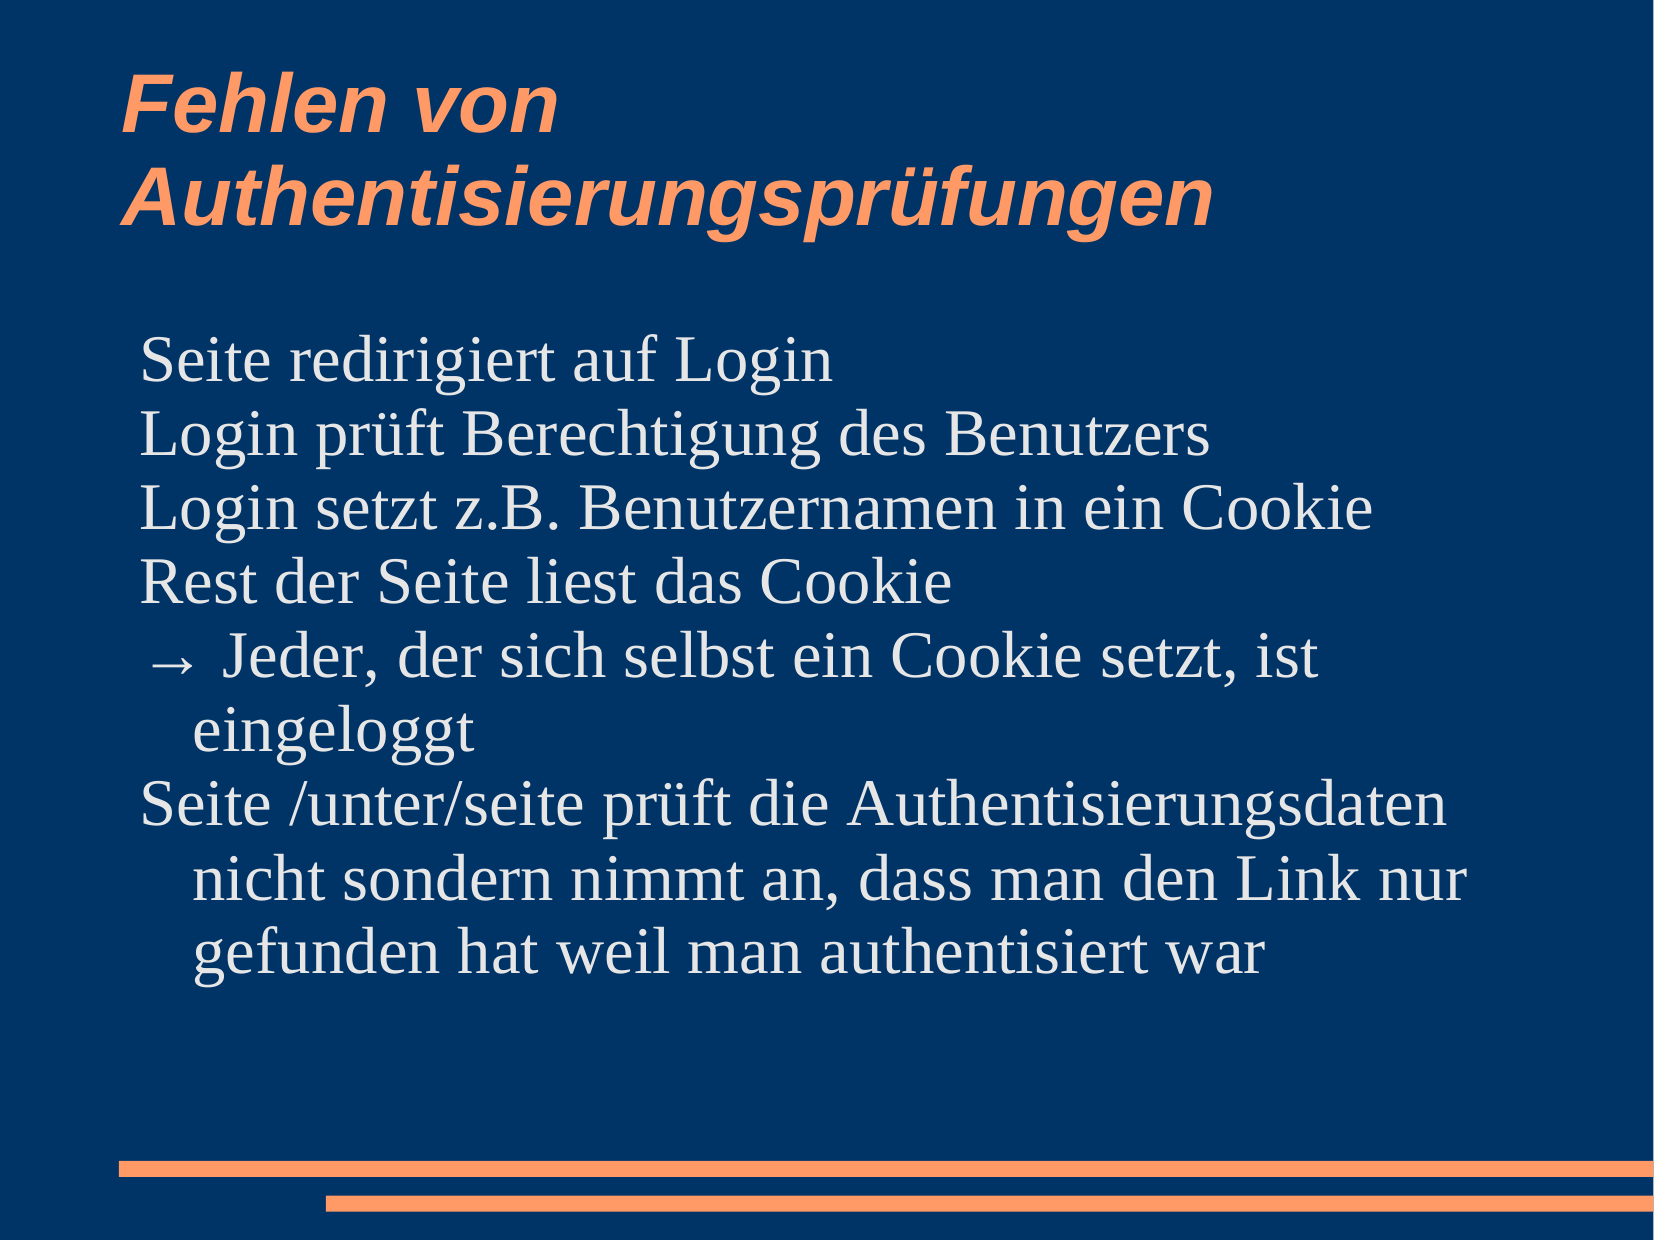

# Fehlen von Authentisierungsprüfungen
Seite redirigiert auf Login
Login prüft Berechtigung des Benutzers
Login setzt z.B. Benutzernamen in ein Cookie
Rest der Seite liest das Cookie
→ Jeder, der sich selbst ein Cookie setzt, ist eingeloggt
Seite /unter/seite prüft die Authentisierungsdaten nicht sondern nimmt an, dass man den Link nur gefunden hat weil man authentisiert war